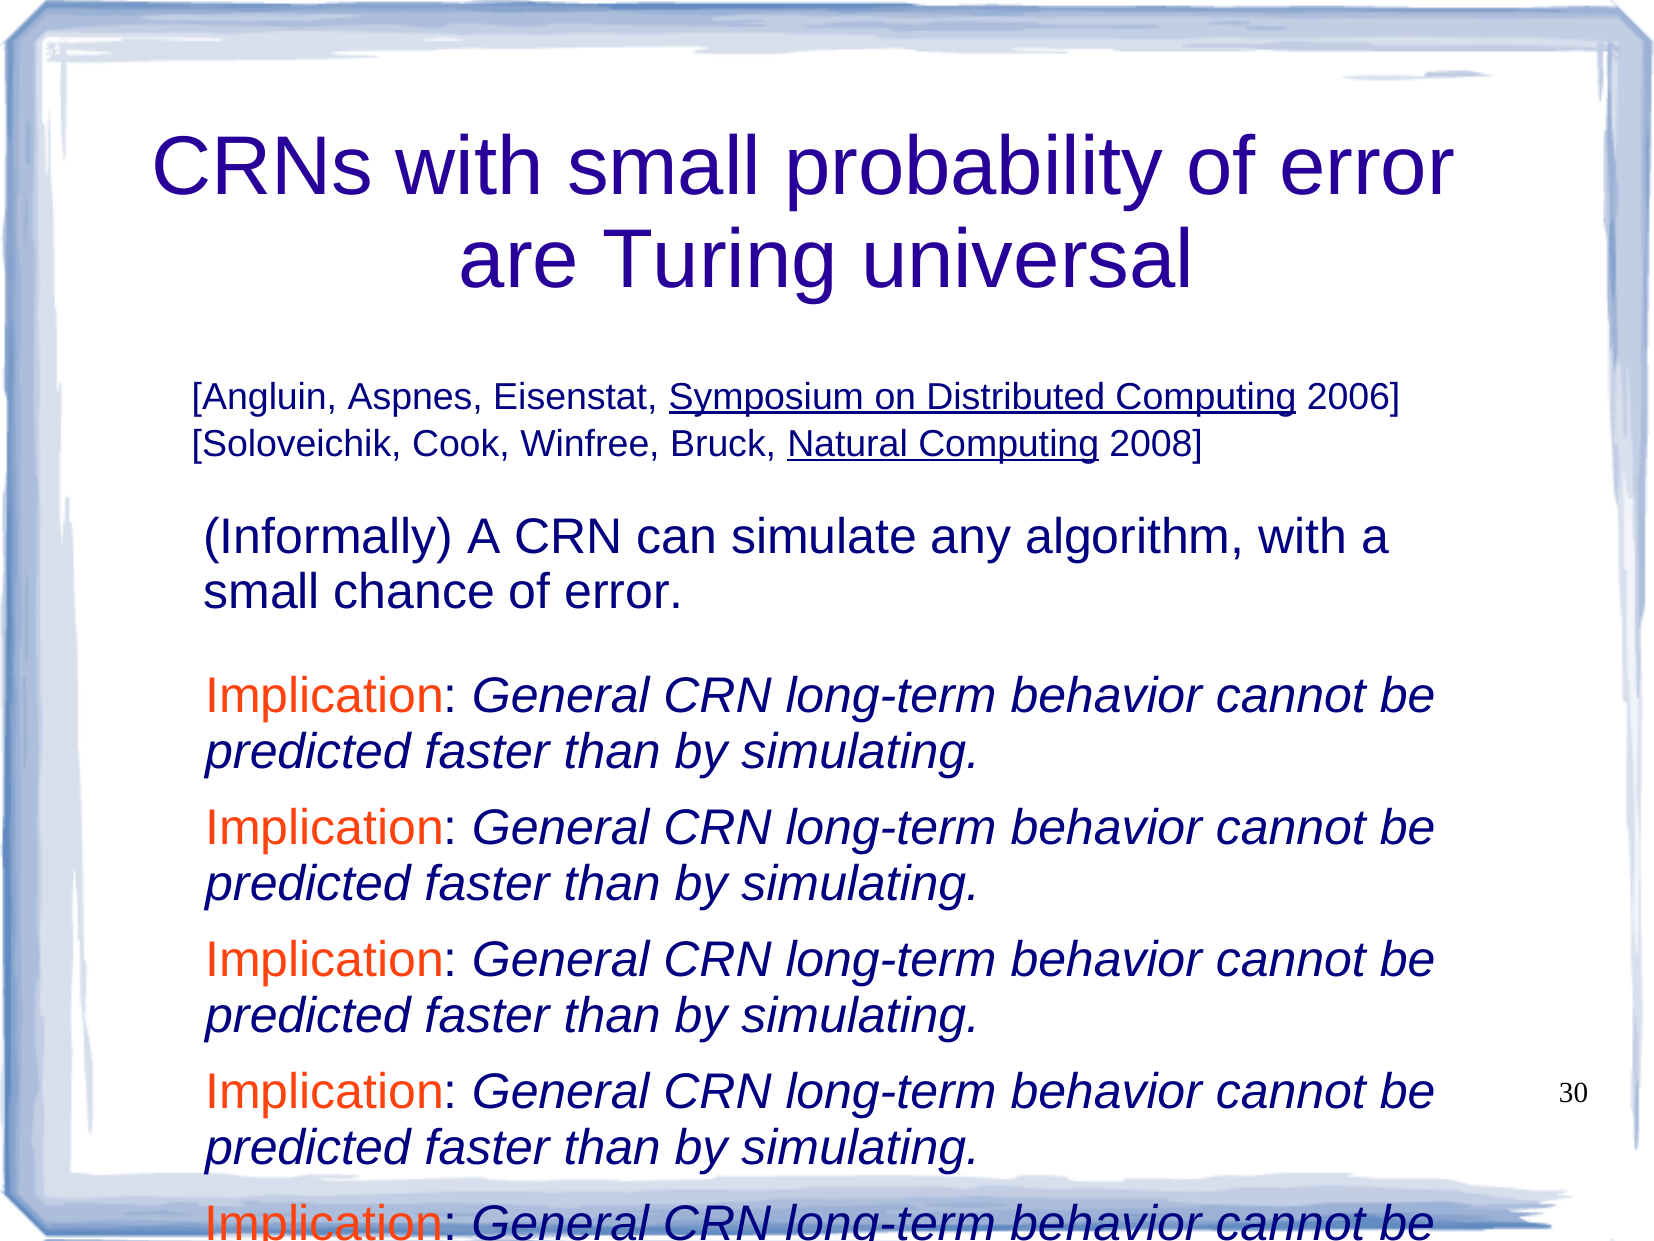

# CRNs with small probability of error are Turing universal
[Angluin, Aspnes, Eisenstat, Symposium on Distributed Computing 2006]
[Soloveichik, Cook, Winfree, Bruck, Natural Computing 2008]
(Informally) A CRN can simulate any algorithm, with a small chance of error.
Implication: General CRN long-term behavior cannot be predicted faster than by simulating.
Implication: General CRN long-term behavior cannot be predicted faster than by simulating.
Implication: General CRN long-term behavior cannot be predicted faster than by simulating.
Implication: General CRN long-term behavior cannot be predicted faster than by simulating.
Implication: General CRN long-term behavior cannot be predicted faster than by simulating.
30